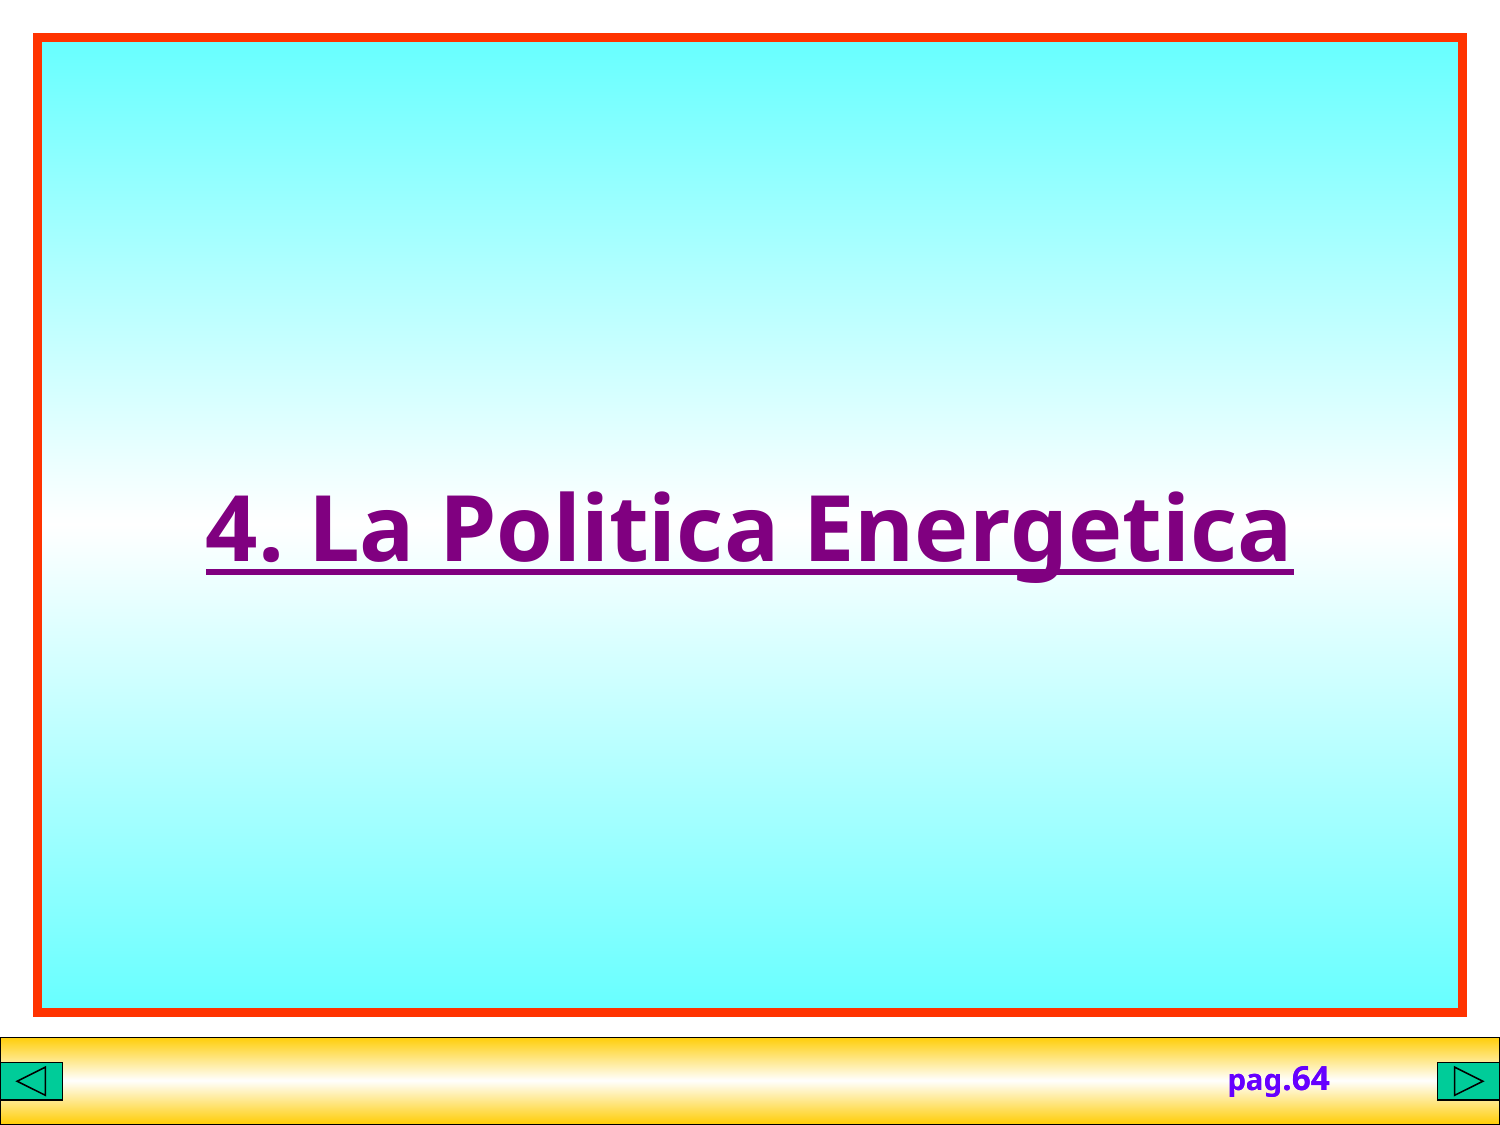

# 4. La Politica Energetica
pag.
64